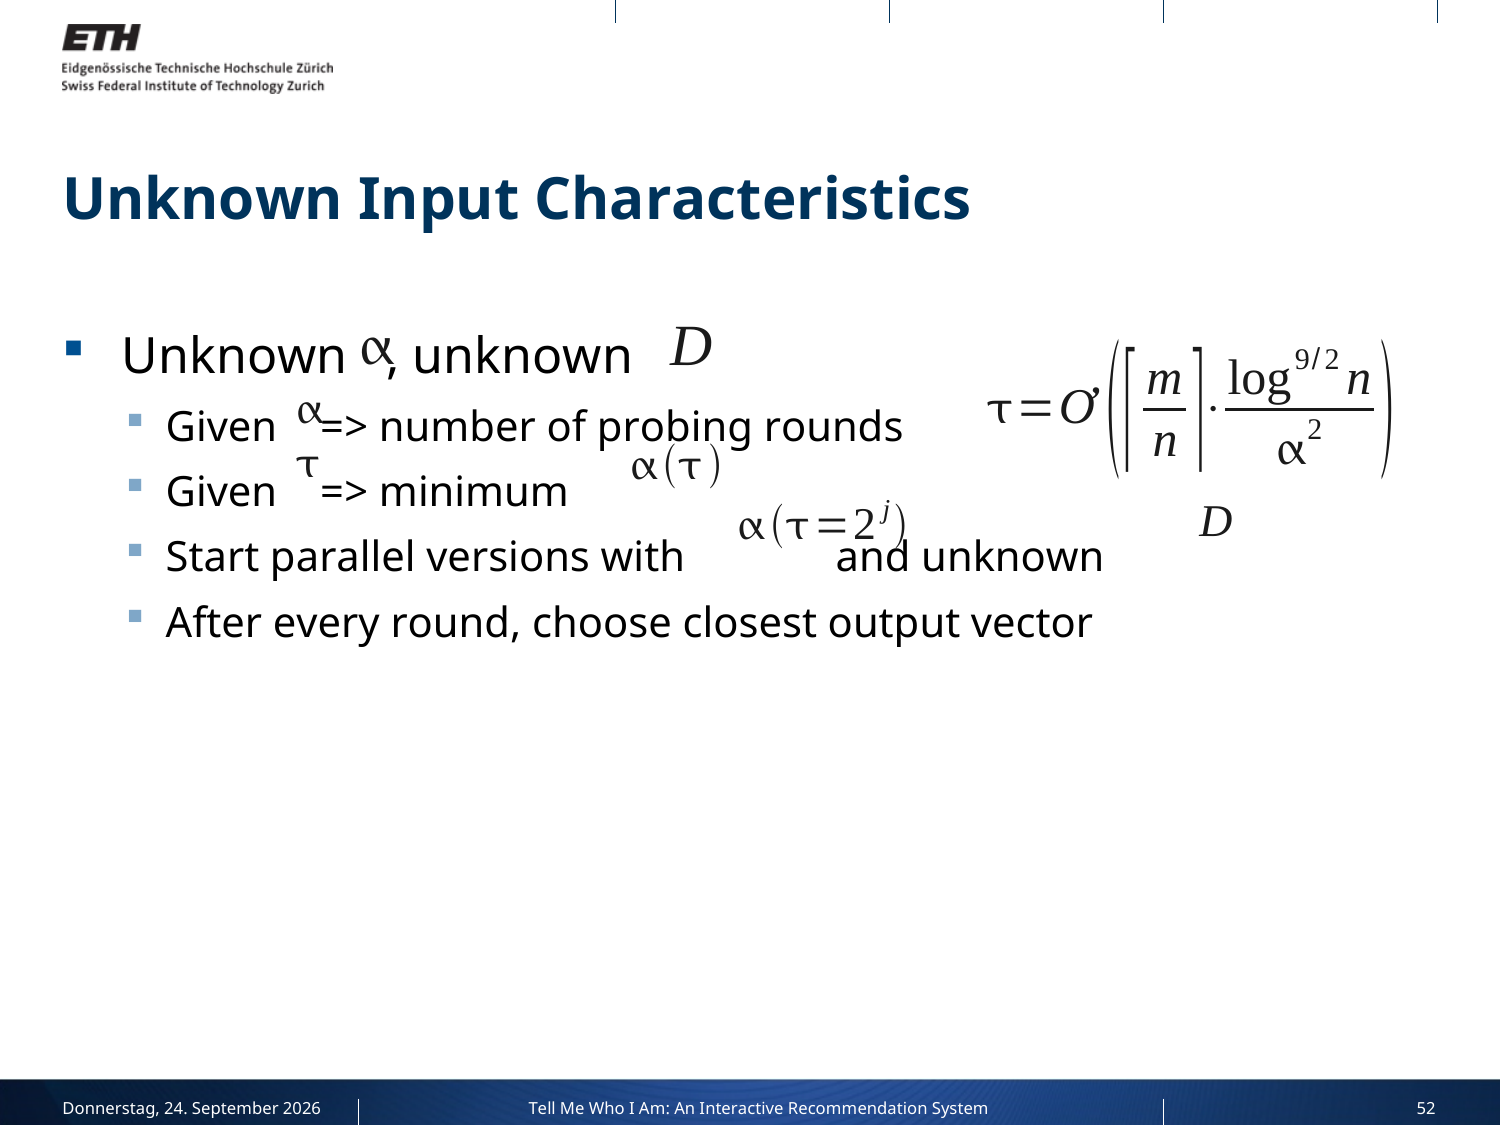

# Unknown Input Characteristics
Unknown , unknown
Given => number of probing rounds
Given => minimum
Start parallel versions with and unknown
After every round, choose closest output vector
52